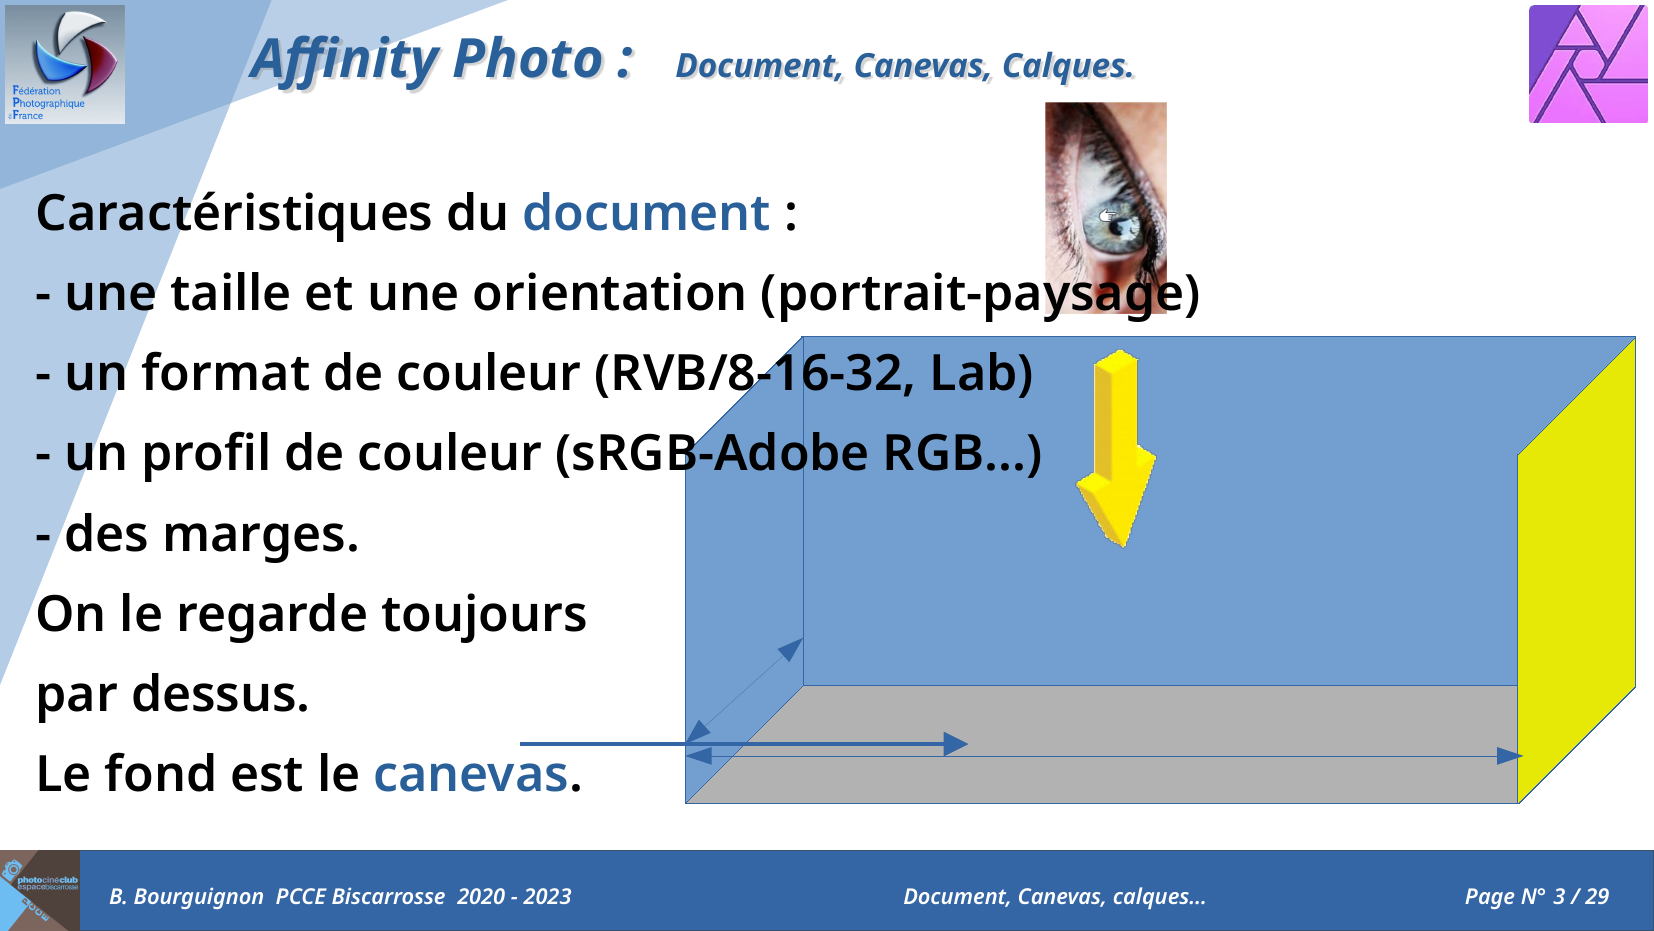

# Caractéristiques du document :
- une taille et une orientation (portrait-paysage)
- un format de couleur (RVB/8-16-32, Lab)
- un profil de couleur (sRGB-Adobe RGB...)
- des marges.
On le regarde toujours
par dessus.
Le fond est le canevas.